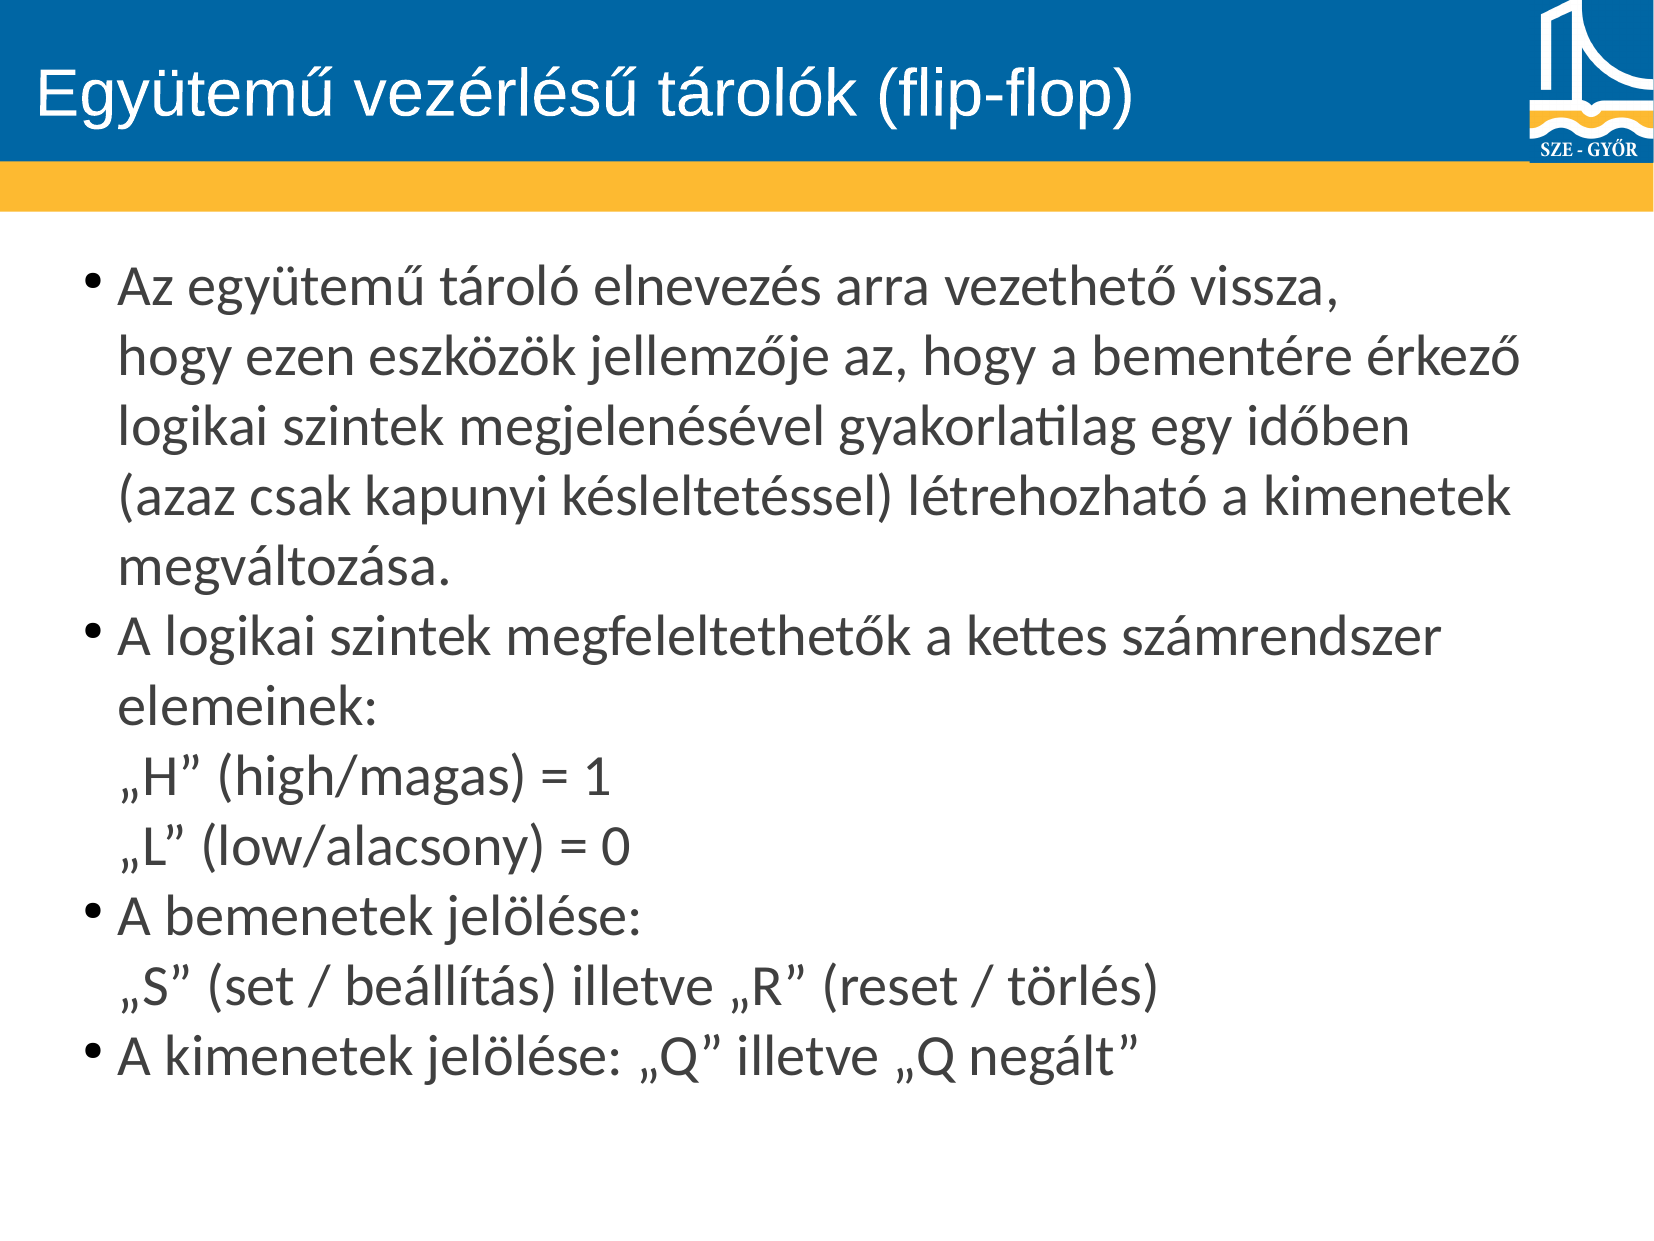

Együtemű vezérlésű tárolók (flip-flop)
Az együtemű tároló elnevezés arra vezethető vissza,
hogy ezen eszközök jellemzője az, hogy a bementére érkező logikai szintek megjelenésével gyakorlatilag egy időben
(azaz csak kapunyi késleltetéssel) létrehozható a kimenetek megváltozása.
A logikai szintek megfeleltethetők a kettes számrendszer elemeinek:
„H” (high/magas) = 1
„L” (low/alacsony) = 0
A bemenetek jelölése:
„S” (set / beállítás) illetve „R” (reset / törlés)
A kimenetek jelölése: „Q” illetve „Q negált”